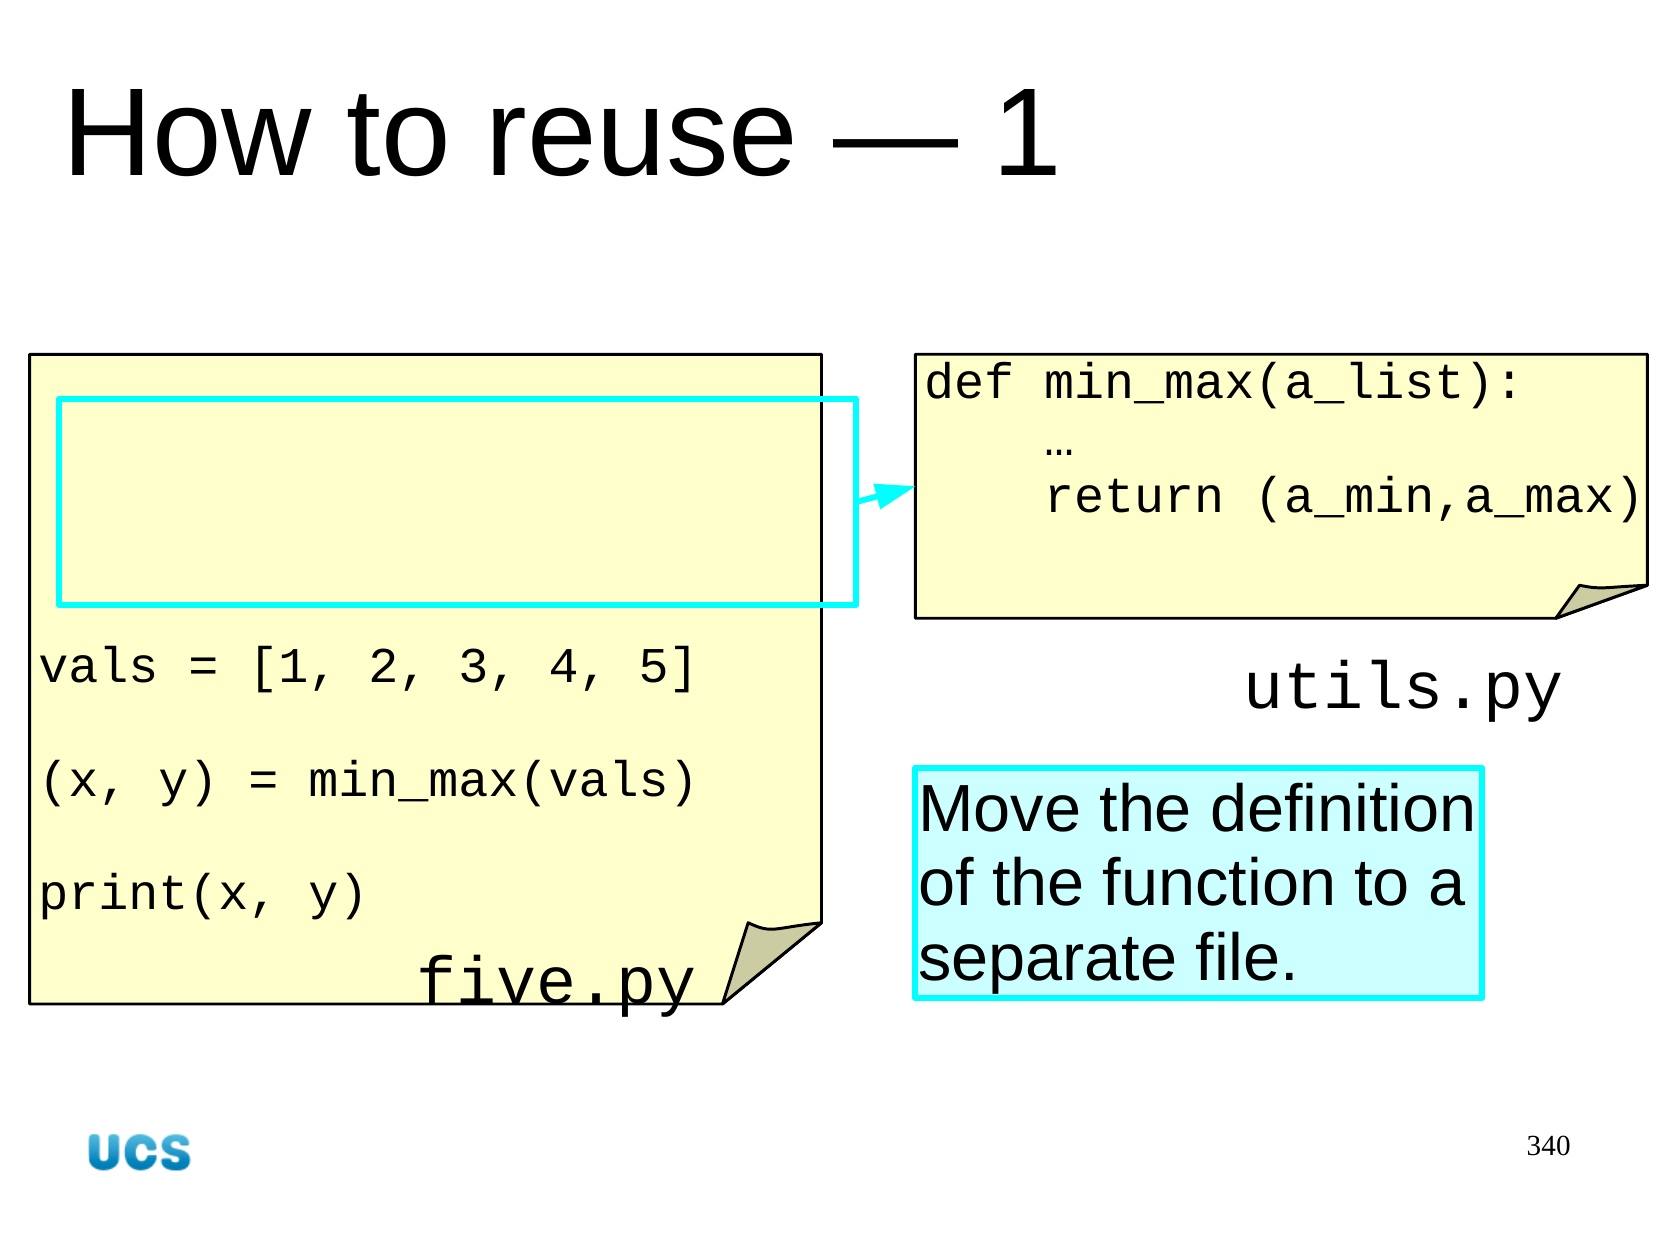

How to reuse — 1
vals = [1, 2, 3, 4, 5]
(x, y) = min_max(vals)
print(x, y)
def min_max(a_list):
 …
 return (a_min,a_max)
utils.py
Move the definition
of the function to a
separate file.
five.py
340